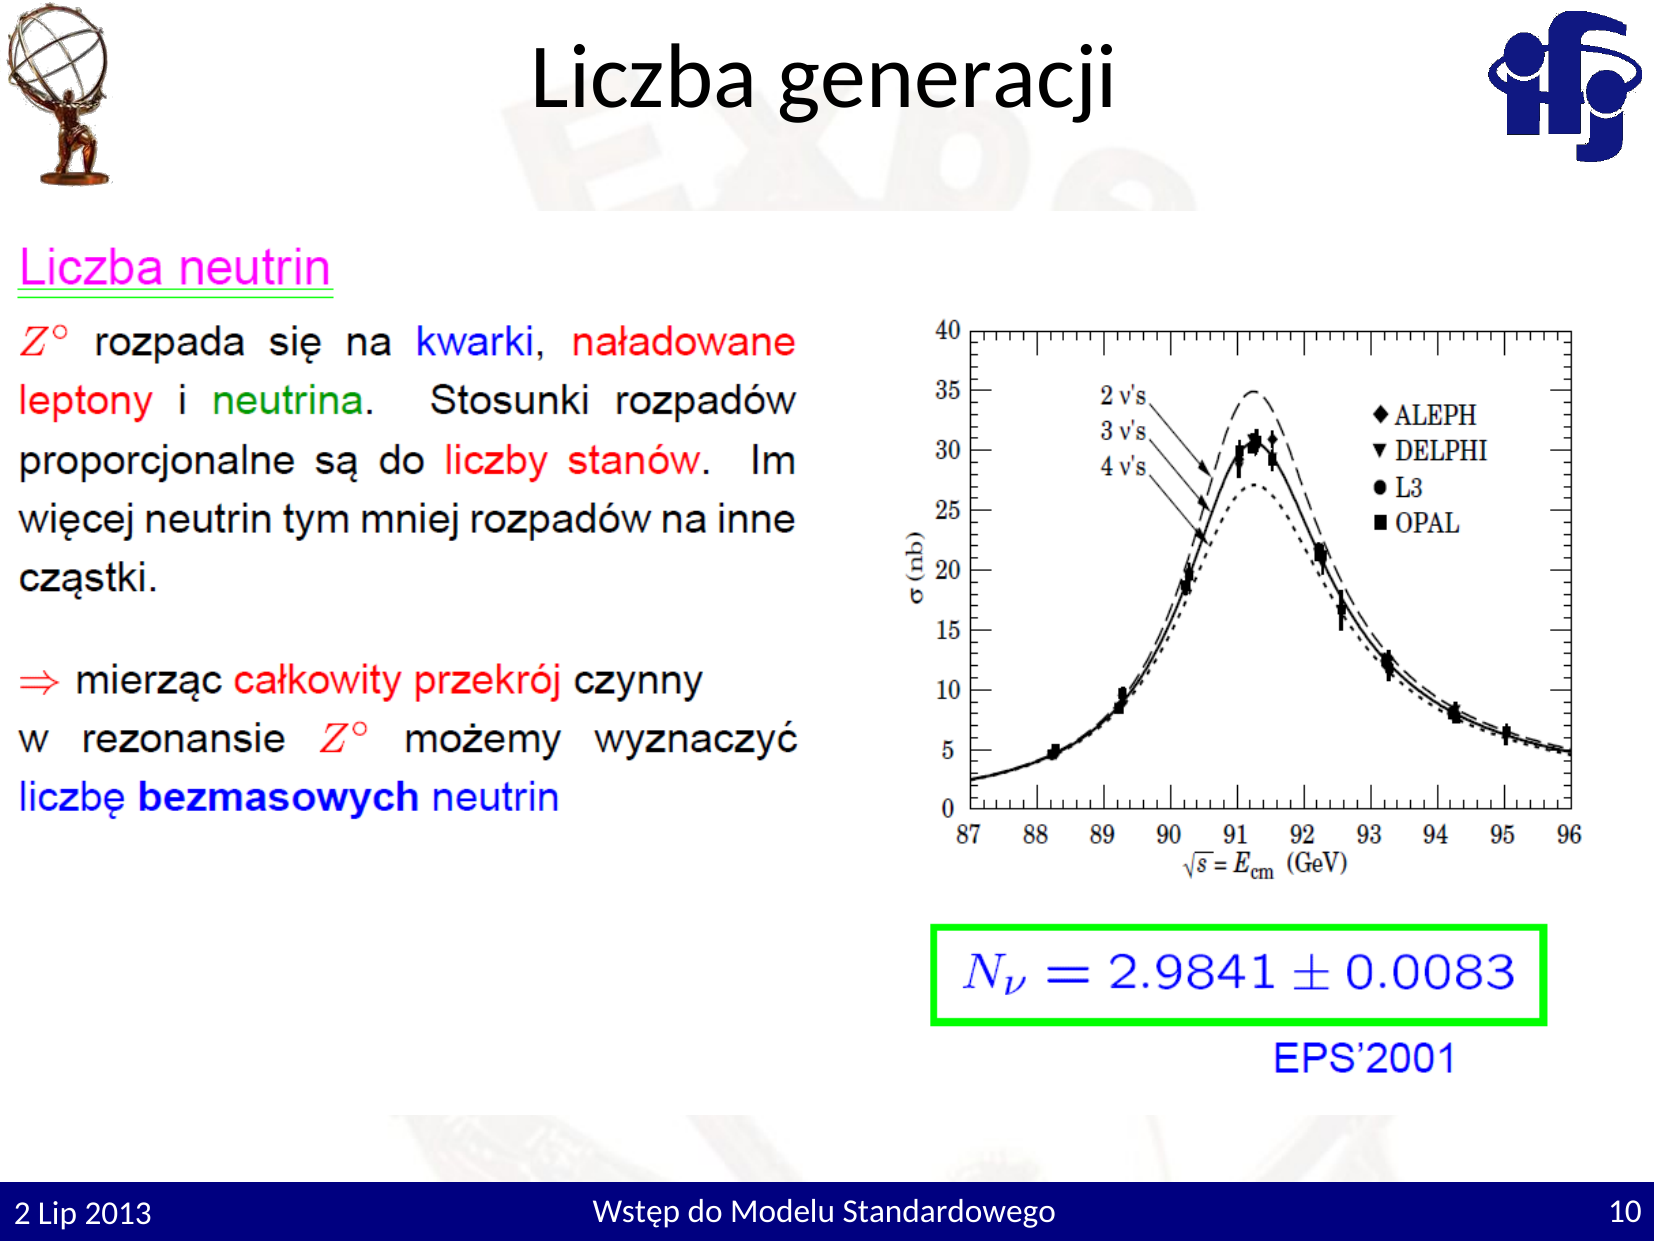

# Liczba generacji
Wstęp do Modelu Standardowego
10
2 Lip 2013